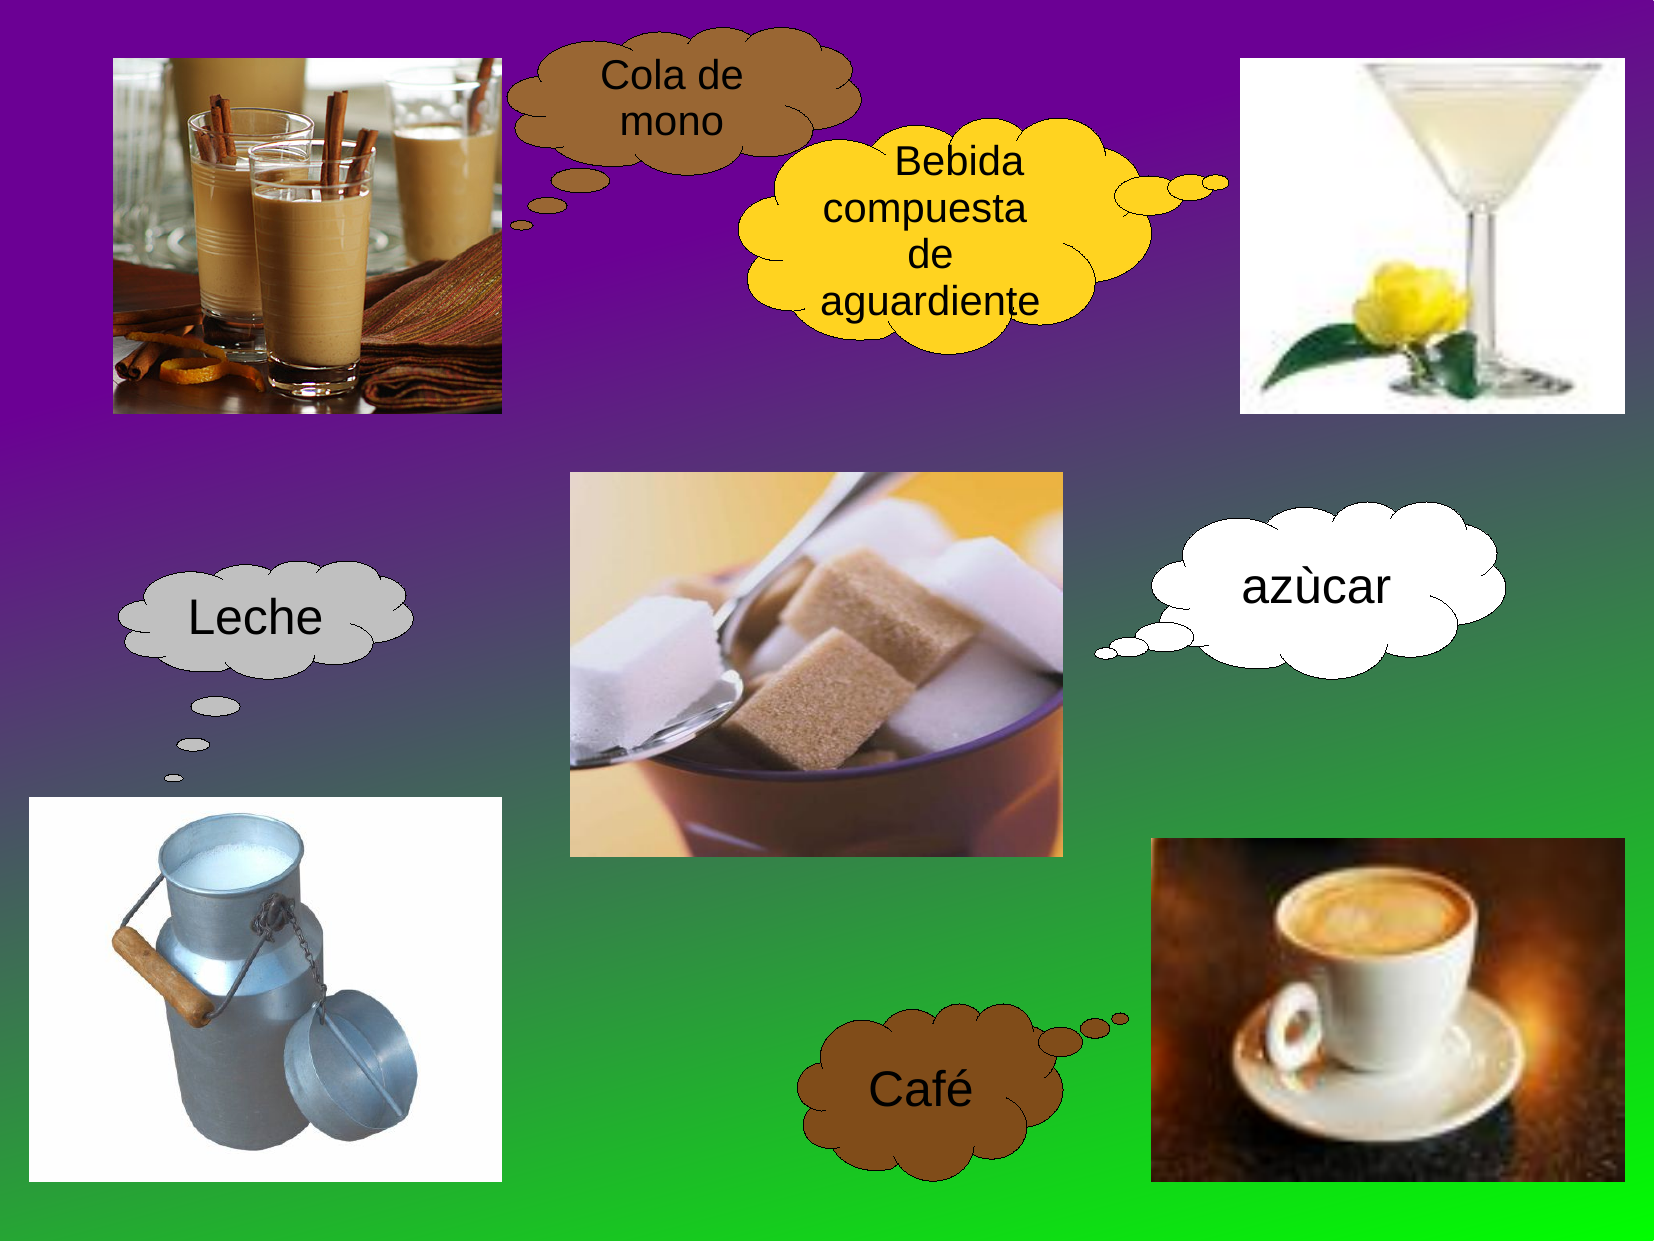

Cola de mono
 Bebida compuesta
de aguardiente
azùcar
Leche
Café